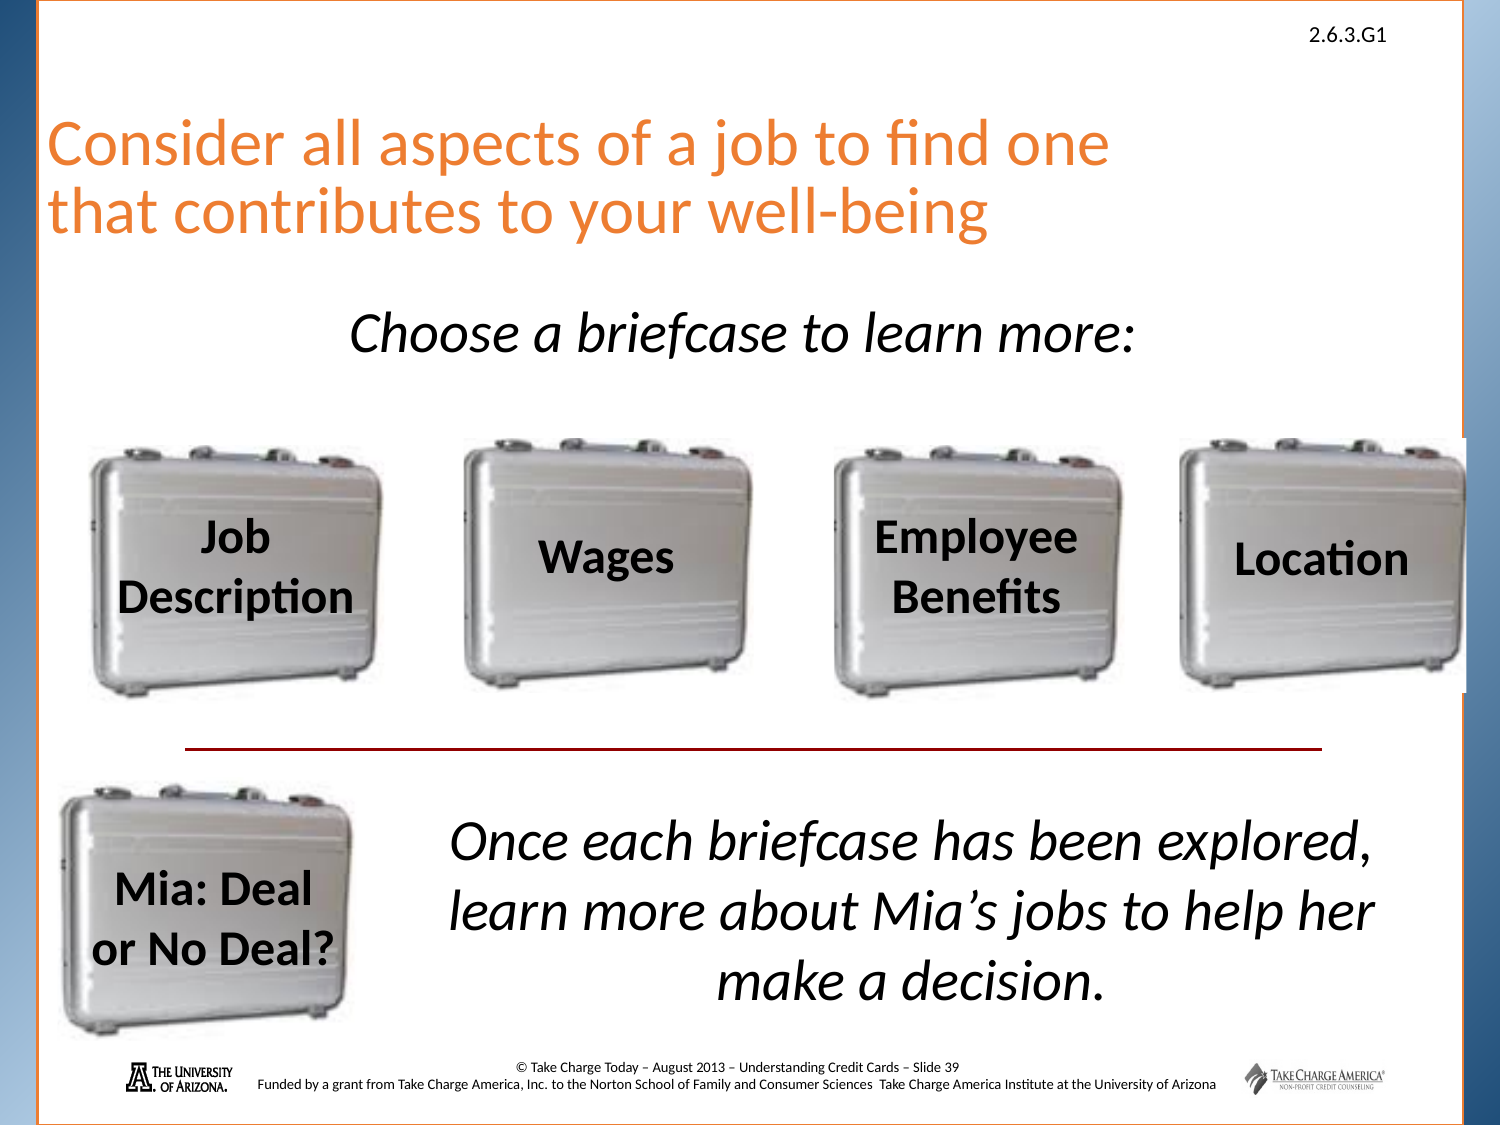

# Consider all aspects of a job to find one that contributes to your well-being
Choose a briefcase to learn more:
Wages
Location
Job Description
Employee Benefits
Mia: Deal or No Deal?
Once each briefcase has been explored, learn more about Mia’s jobs to help her make a decision.